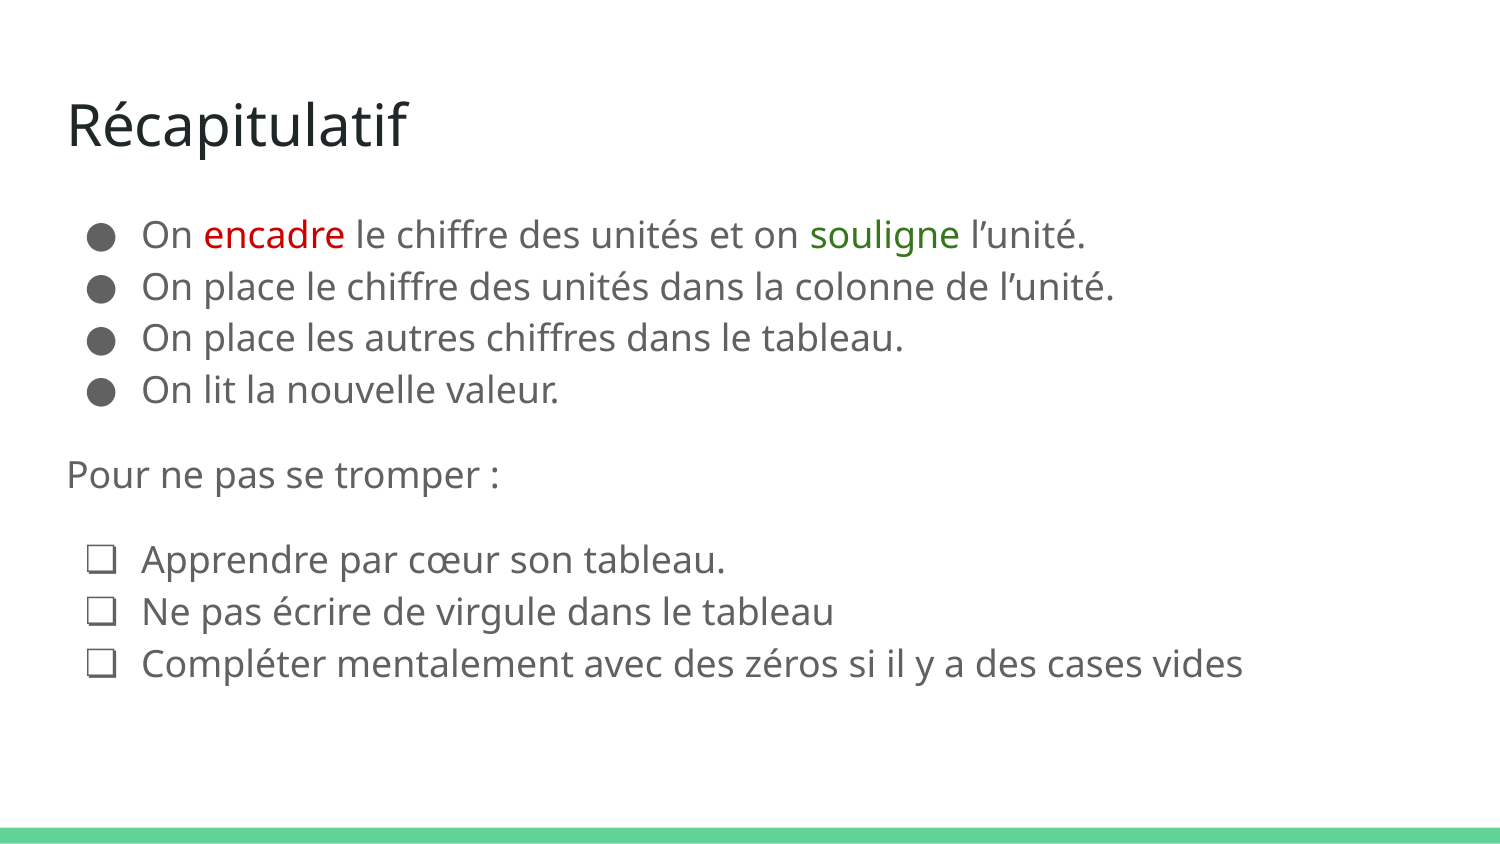

# Récapitulatif
On encadre le chiffre des unités et on souligne l’unité.
On place le chiffre des unités dans la colonne de l’unité.
On place les autres chiffres dans le tableau.
On lit la nouvelle valeur.
Pour ne pas se tromper :
Apprendre par cœur son tableau.
Ne pas écrire de virgule dans le tableau
Compléter mentalement avec des zéros si il y a des cases vides